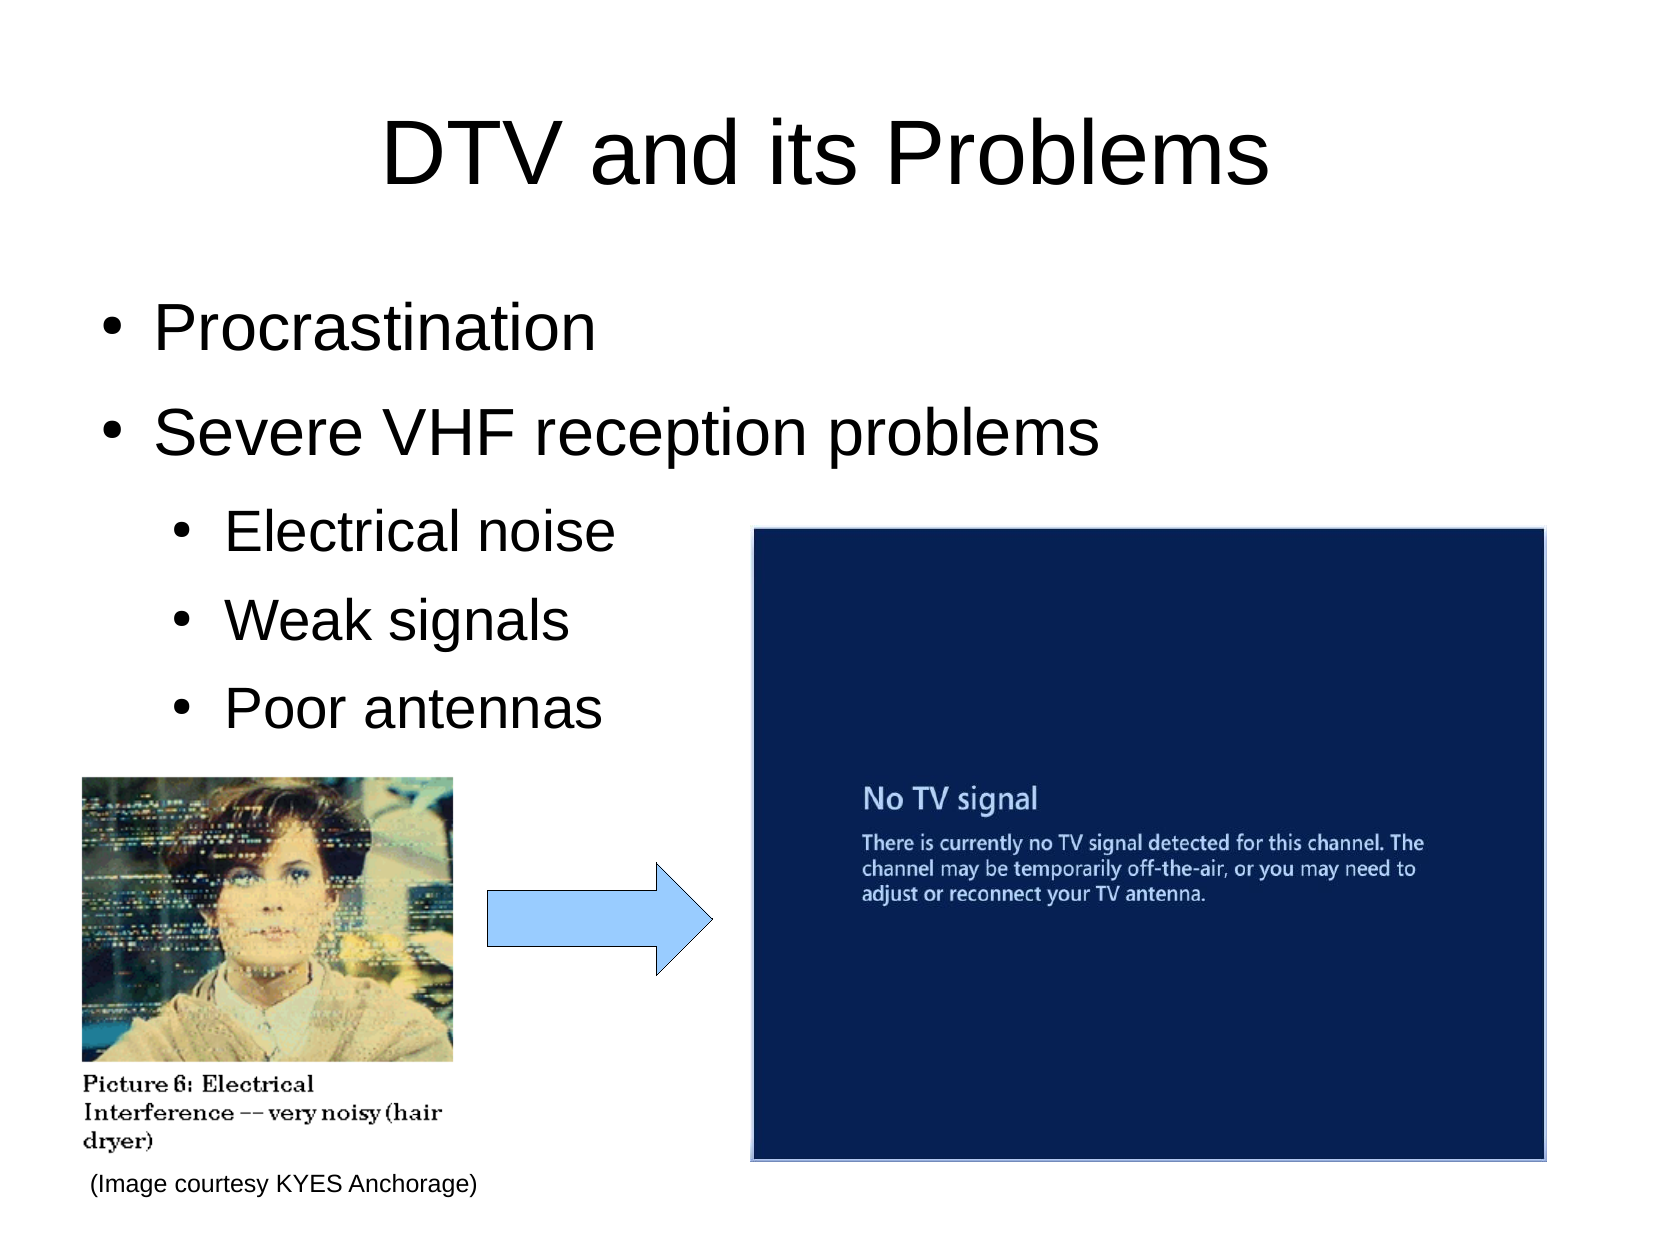

# DTV and its Problems
Procrastination
Severe VHF reception problems
Electrical noise
Weak signals
Poor antennas
(Image courtesy KYES Anchorage)